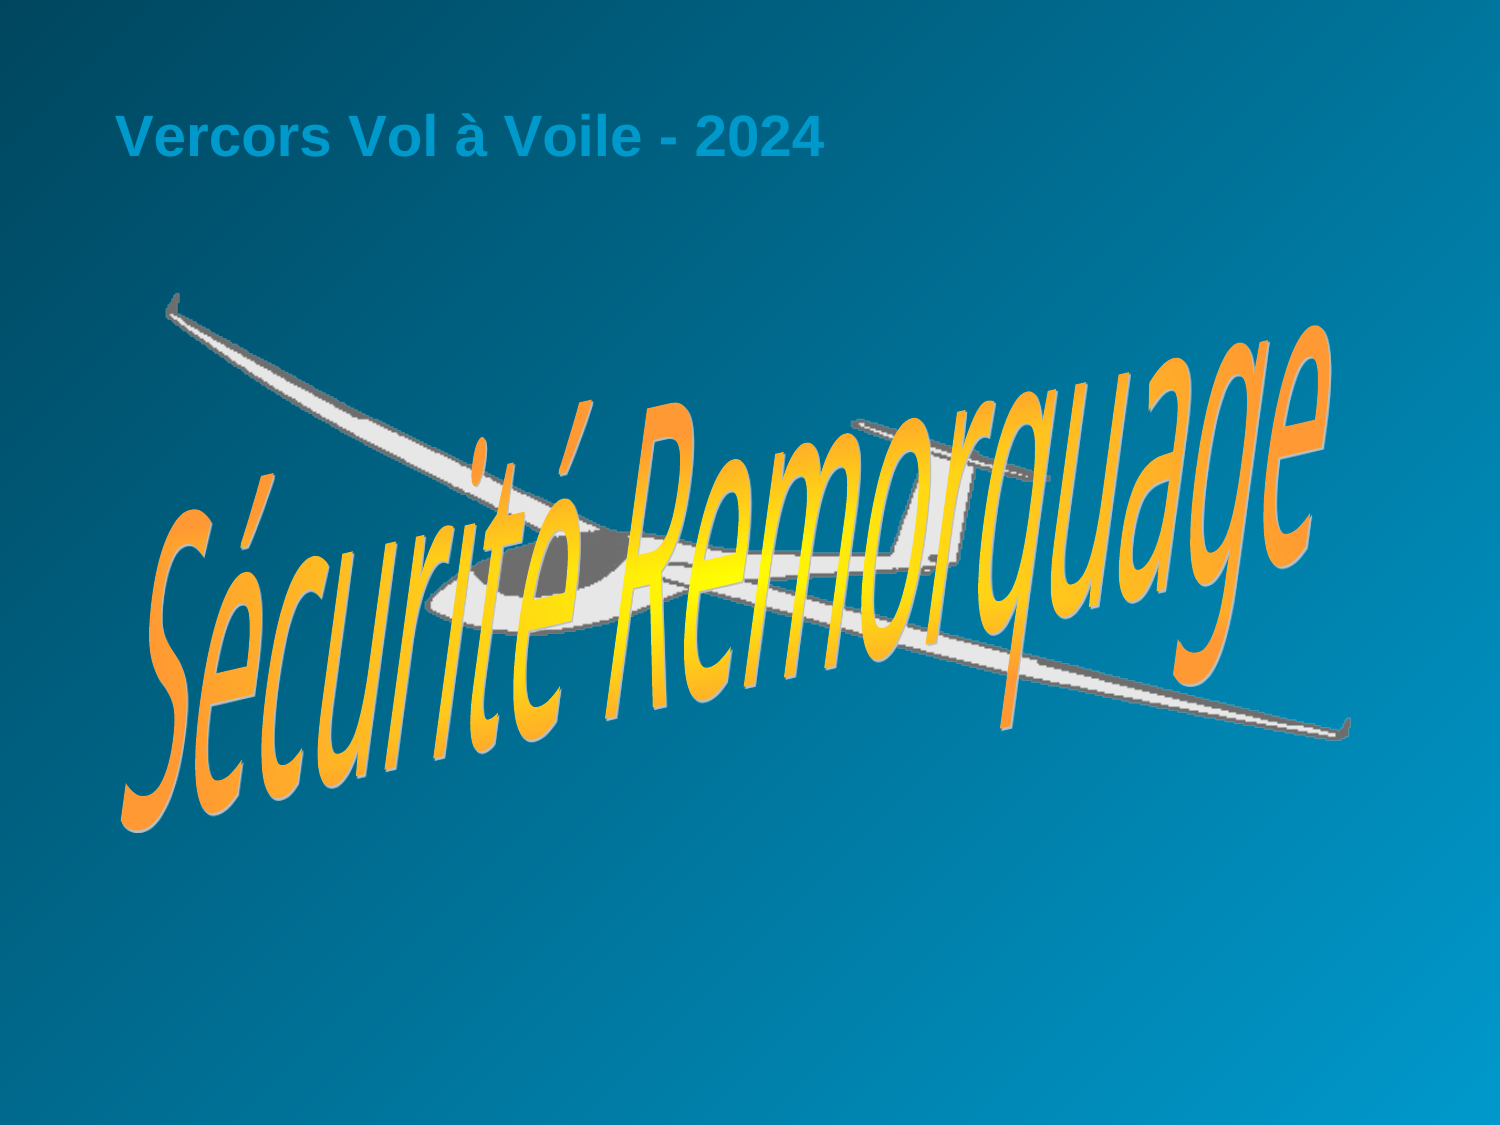

Vercors Vol à Voile - 2024
Sécurité Remorquage